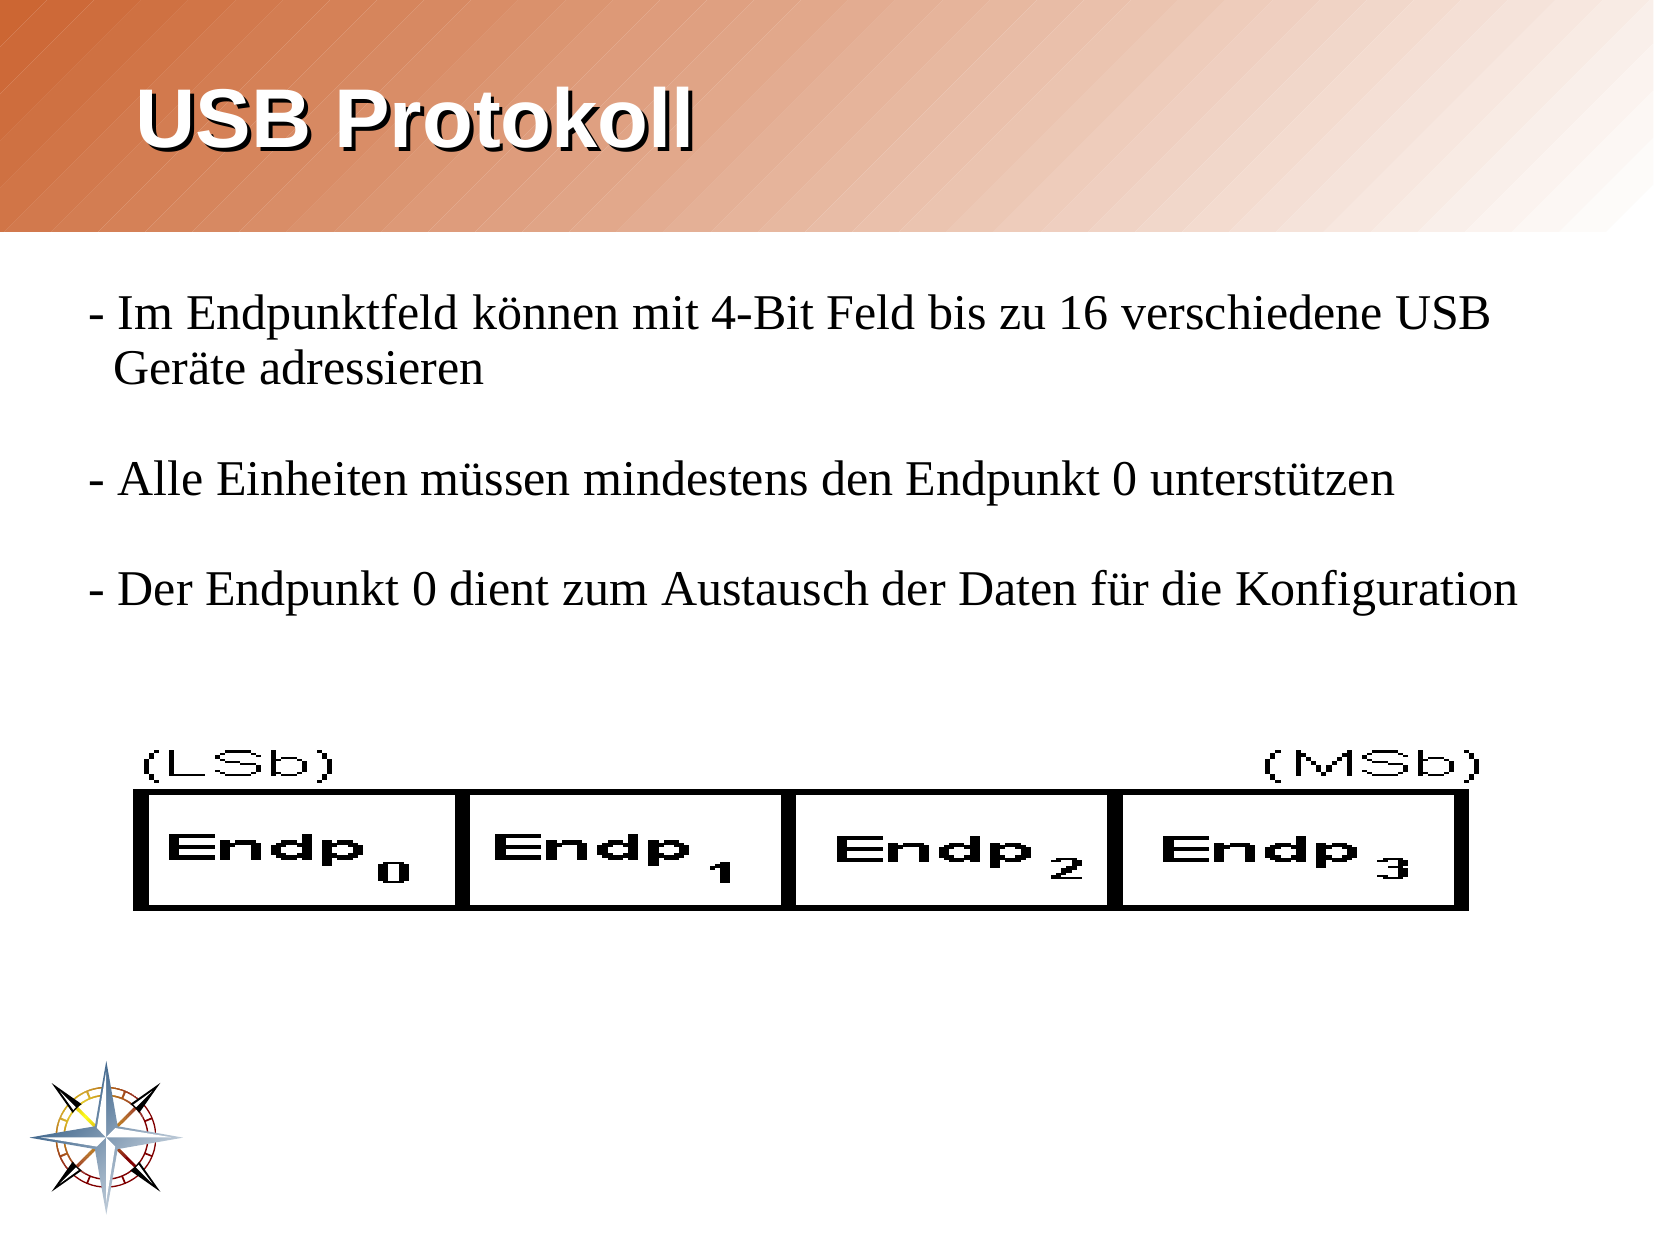

# USB Protokoll
- Im Endpunktfeld können mit 4-Bit Feld bis zu 16 verschiedene USB
 Geräte adressieren
- Alle Einheiten müssen mindestens den Endpunkt 0 unterstützen
- Der Endpunkt 0 dient zum Austausch der Daten für die Konfiguration